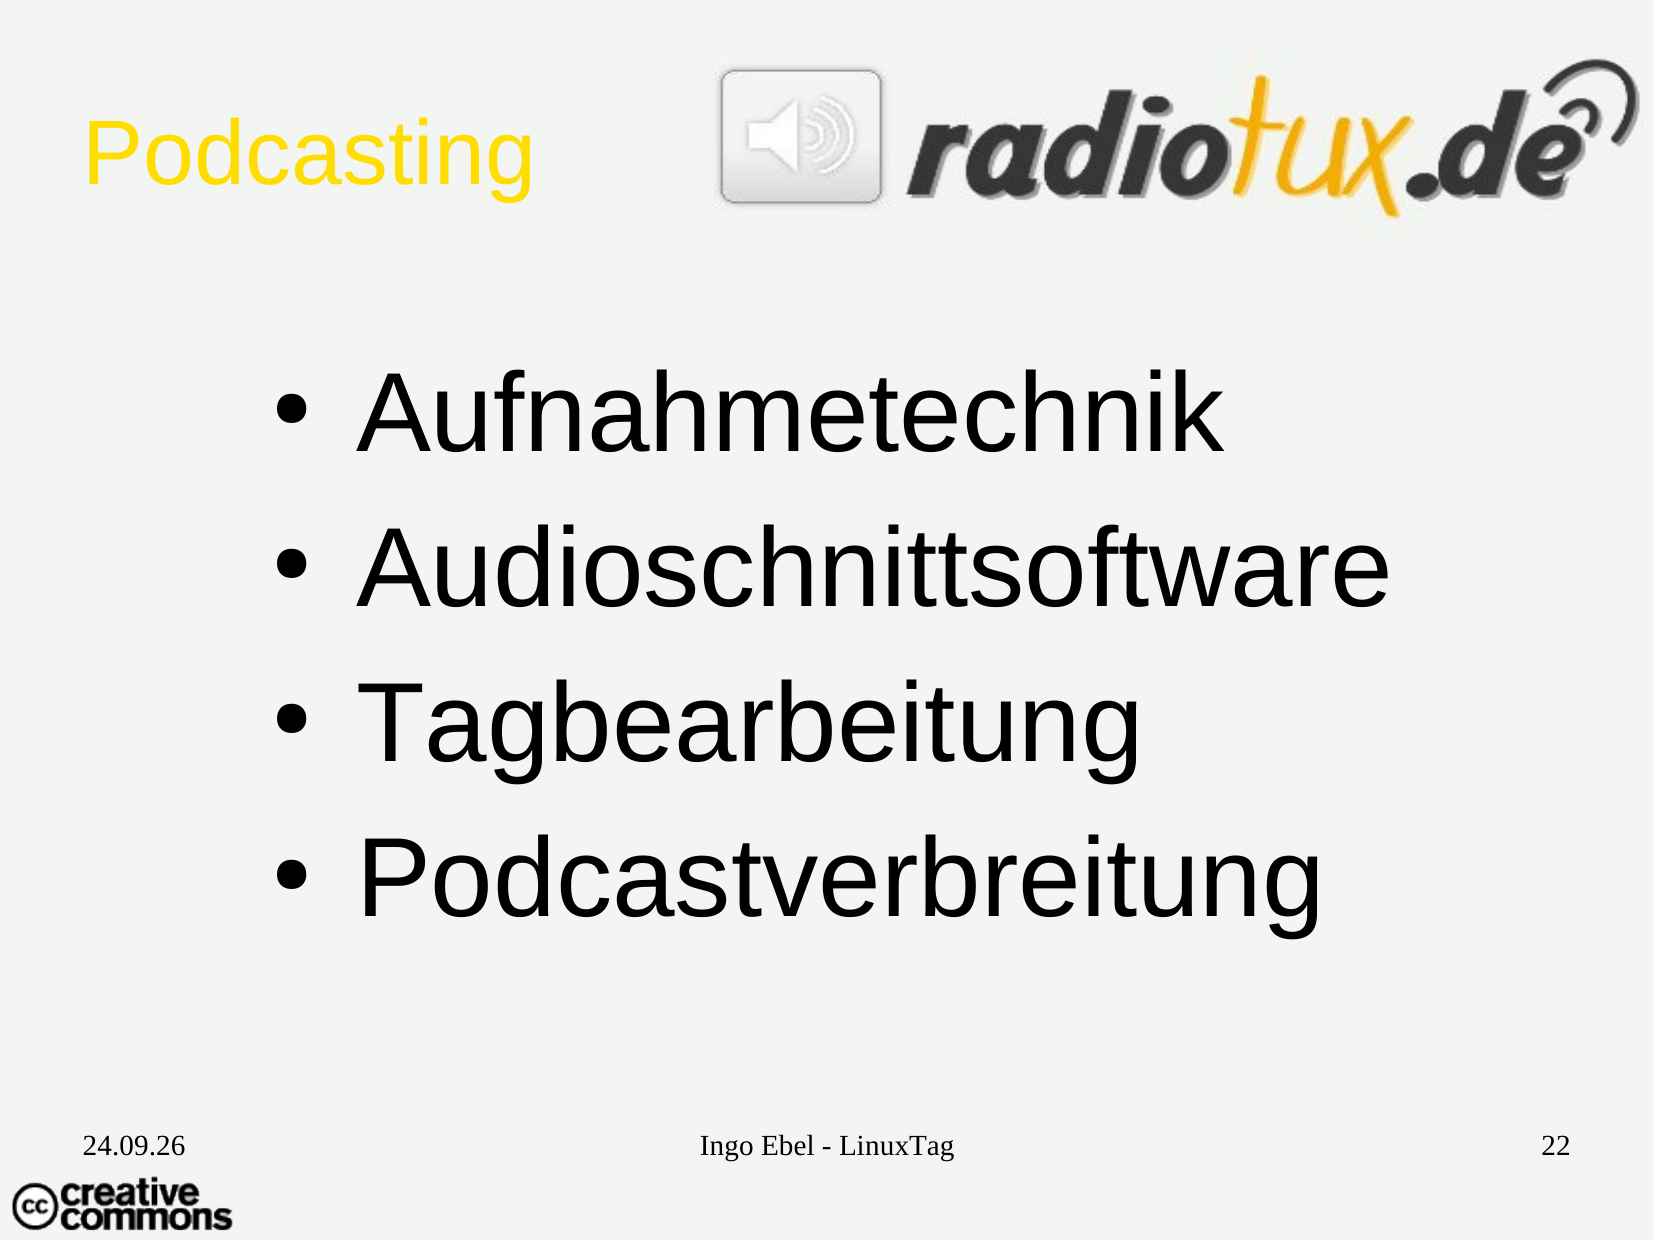

# Podcasting
 Aufnahmetechnik
 Audioschnittsoftware
 Tagbearbeitung
 Podcastverbreitung
Ingo Ebel - LinuxTag
22